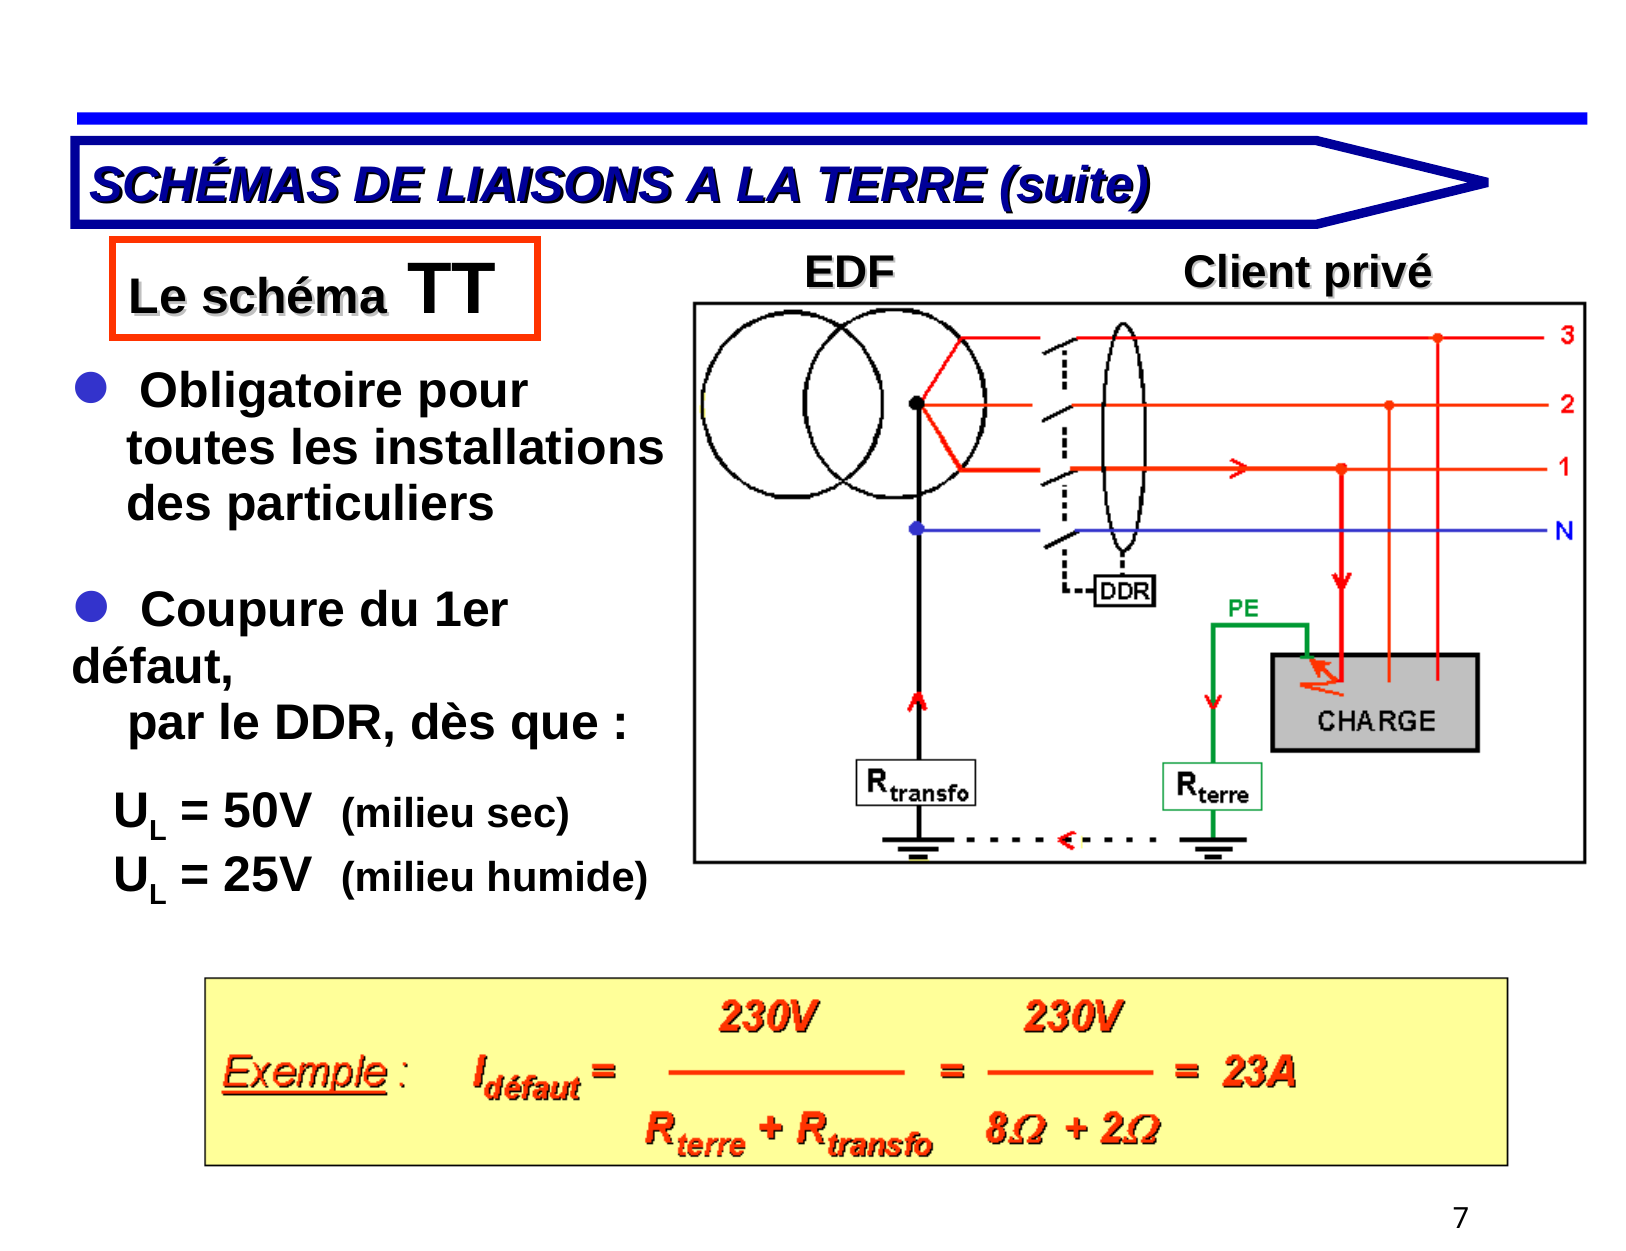

SCHÉMAS DE LIAISONS A LA TERRE (suite)‏
EDF
Client privé
Le schéma TT
 Obligatoire pour
 toutes les installations
 des particuliers
 Coupure du 1er défaut,
 par le DDR, dès que :
 UL = 50V (milieu sec)‏
 UL = 25V (milieu humide)‏